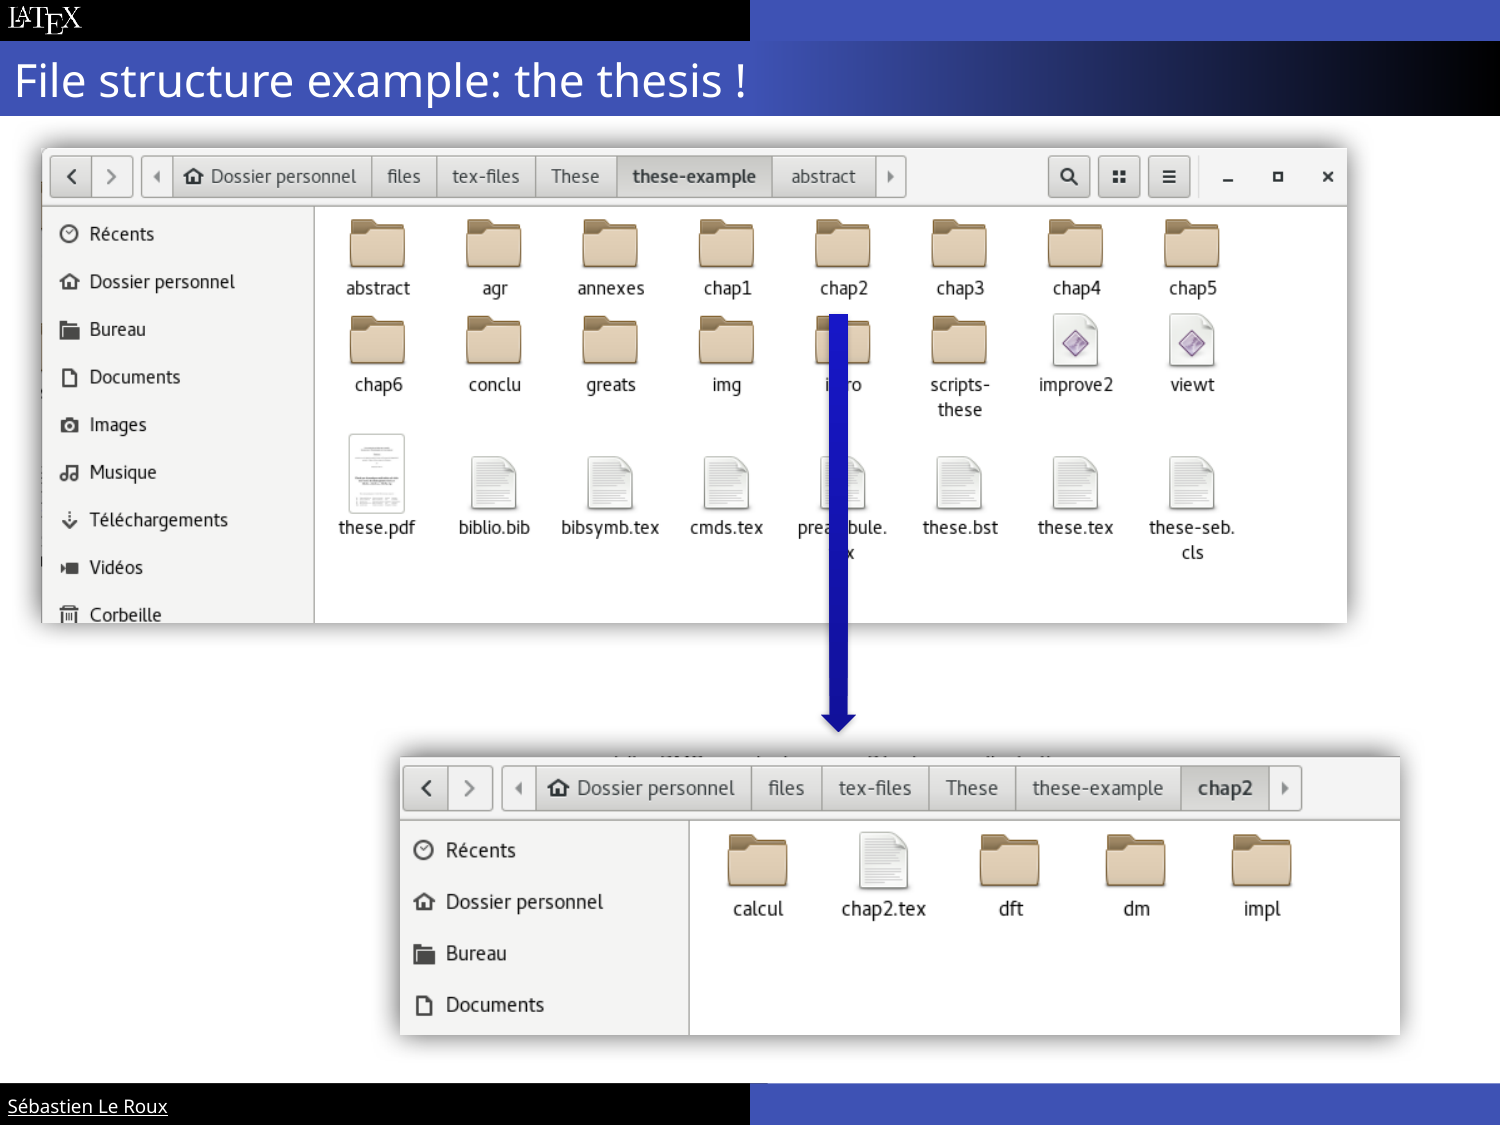

# File structure example: the thesis !